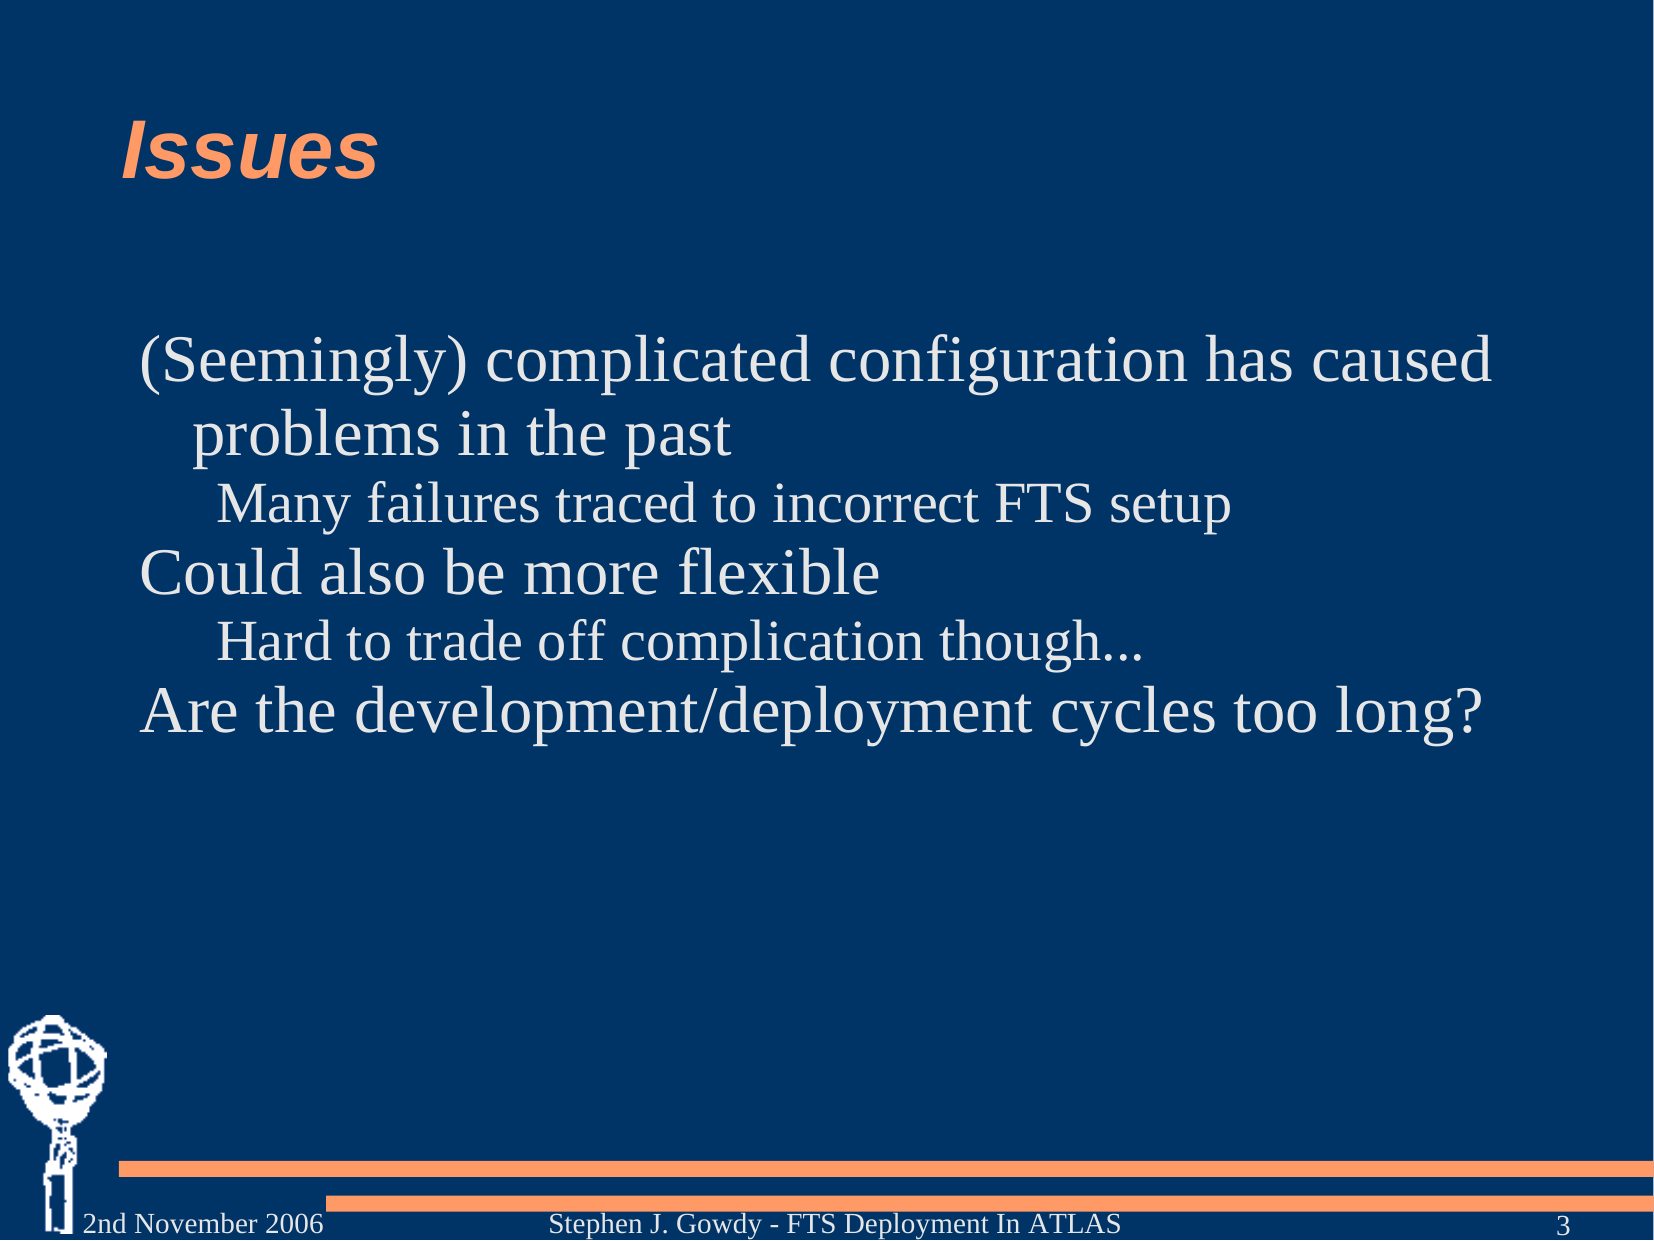

# Issues
(Seemingly) complicated configuration has caused problems in the past
Many failures traced to incorrect FTS setup
Could also be more flexible
Hard to trade off complication though...
Are the development/deployment cycles too long?
2nd November 2006
Stephen J. Gowdy - FTS Deployment In ATLAS
3